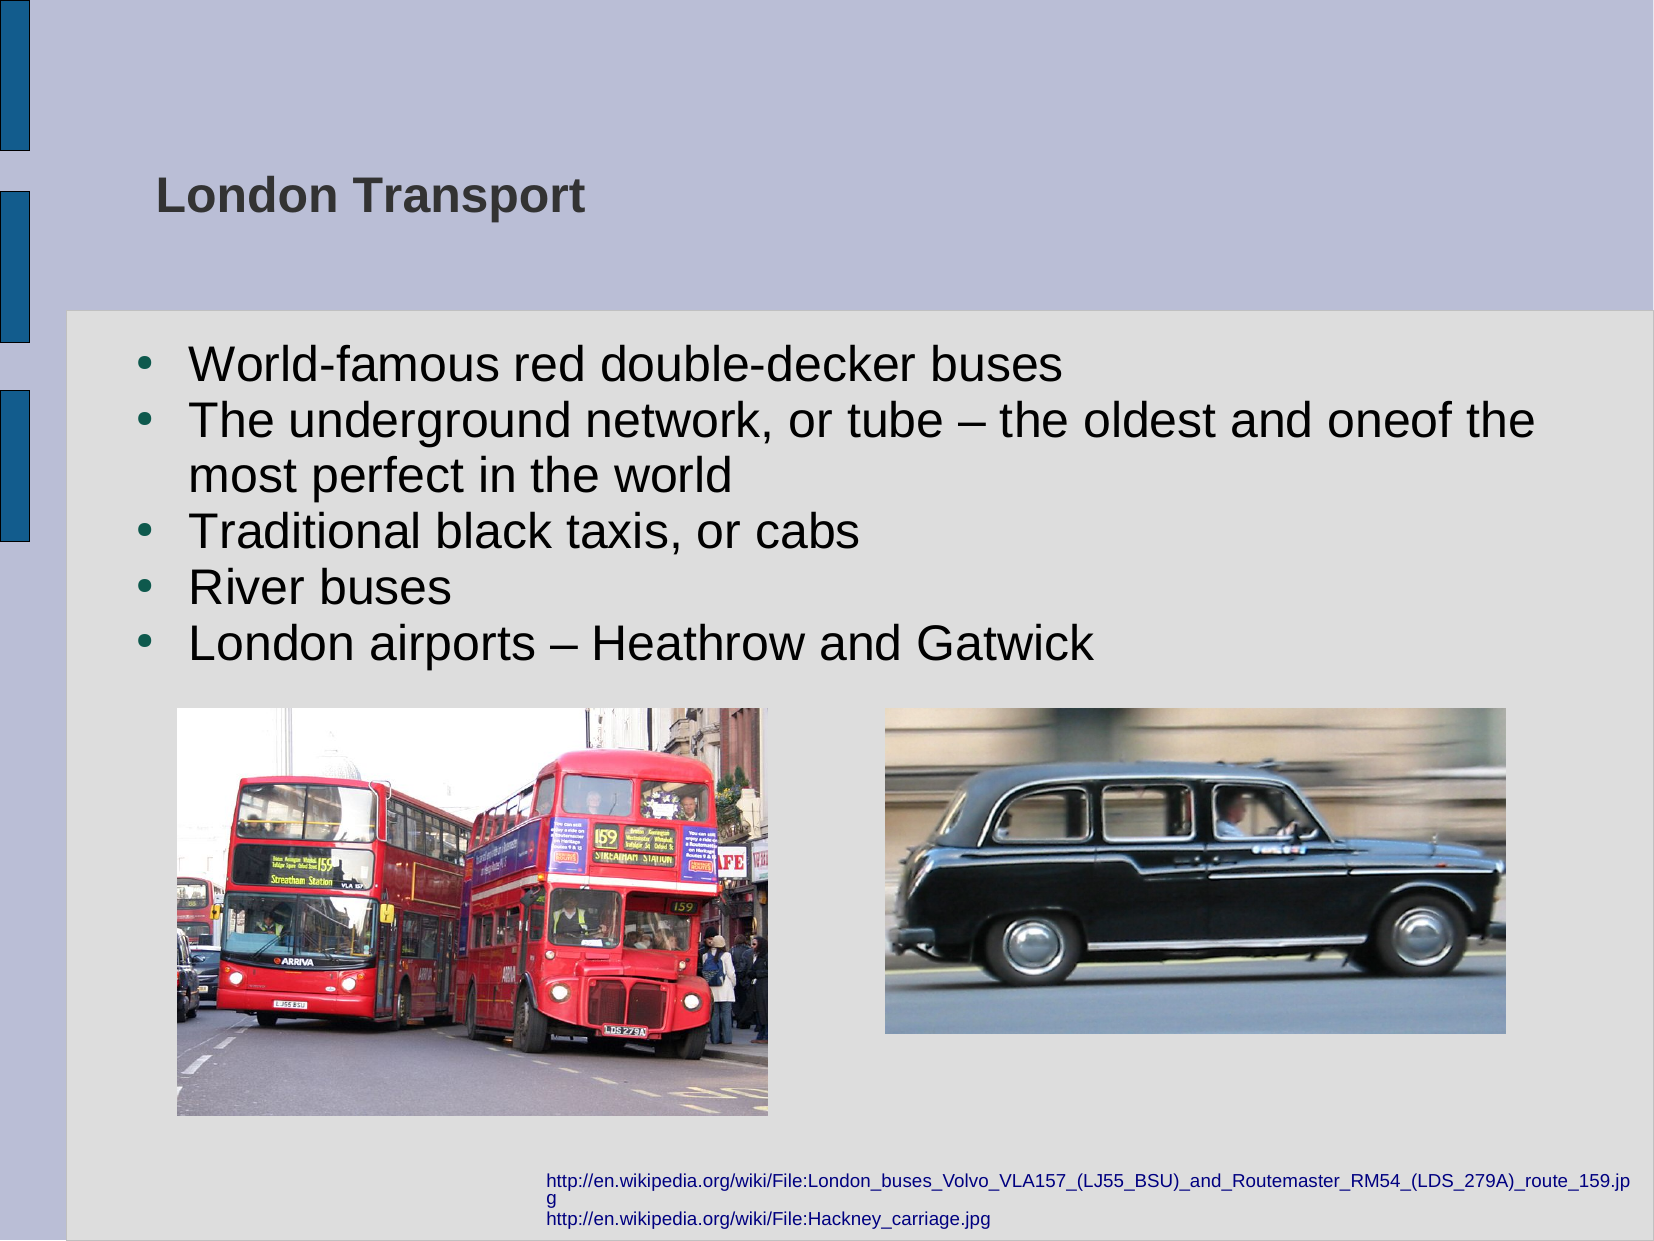

# London Transport
World-famous red double-decker buses
The underground network, or tube – the oldest and oneof the most perfect in the world
Traditional black taxis, or cabs
River buses
London airports – Heathrow and Gatwick
http://en.wikipedia.org/wiki/File:London_buses_Volvo_VLA157_(LJ55_BSU)_and_Routemaster_RM54_(LDS_279A)_route_159.jpg
http://en.wikipedia.org/wiki/File:Hackney_carriage.jpg